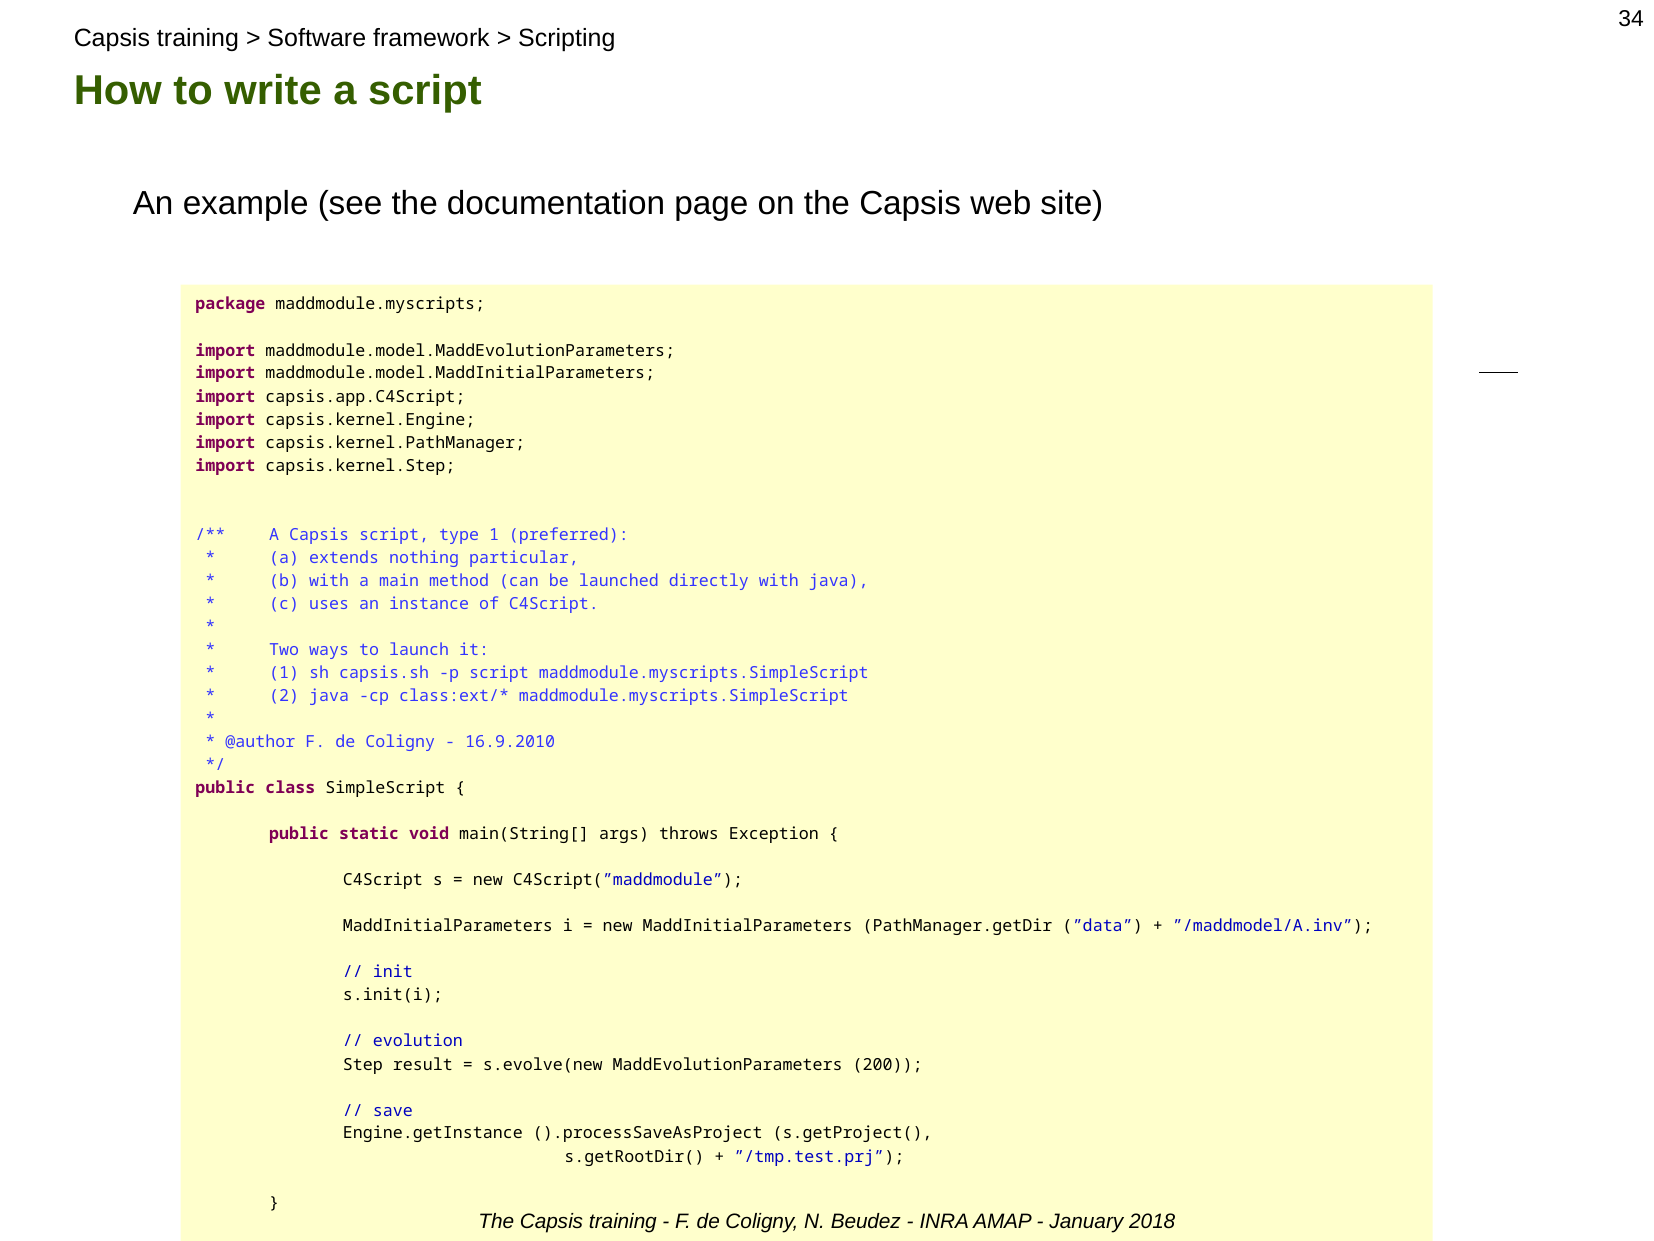

34
Capsis training > Software framework > Scripting
How to write a script
An example (see the documentation page on the Capsis web site)
package maddmodule.myscripts;
import maddmodule.model.MaddEvolutionParameters;
import maddmodule.model.MaddInitialParameters;
import capsis.app.C4Script;
import capsis.kernel.Engine;
import capsis.kernel.PathManager;
import capsis.kernel.Step;
/**	A Capsis script, type 1 (preferred):
 * 	(a) extends nothing particular,
 * 	(b) with a main method (can be launched directly with java),
 * 	(c) uses an instance of C4Script.
 *
 * 	Two ways to launch it:
 * 	(1) sh capsis.sh -p script maddmodule.myscripts.SimpleScript
 * 	(2) java -cp class:ext/* maddmodule.myscripts.SimpleScript
 *
 * @author F. de Coligny - 16.9.2010
 */
public class SimpleScript {
	public static void main(String[] args) throws Exception {
		C4Script s = new C4Script(”maddmodule”);
		MaddInitialParameters i = new MaddInitialParameters (PathManager.getDir (”data”) + ”/maddmodel/A.inv”);
		// init
		s.init(i);
		// evolution
		Step result = s.evolve(new MaddEvolutionParameters (200));
		// save
		Engine.getInstance ().processSaveAsProject (s.getProject(),
					s.getRootDir() + ”/tmp.test.prj”);
	}
}
The Capsis training - F. de Coligny, N. Beudez - INRA AMAP - January 2018